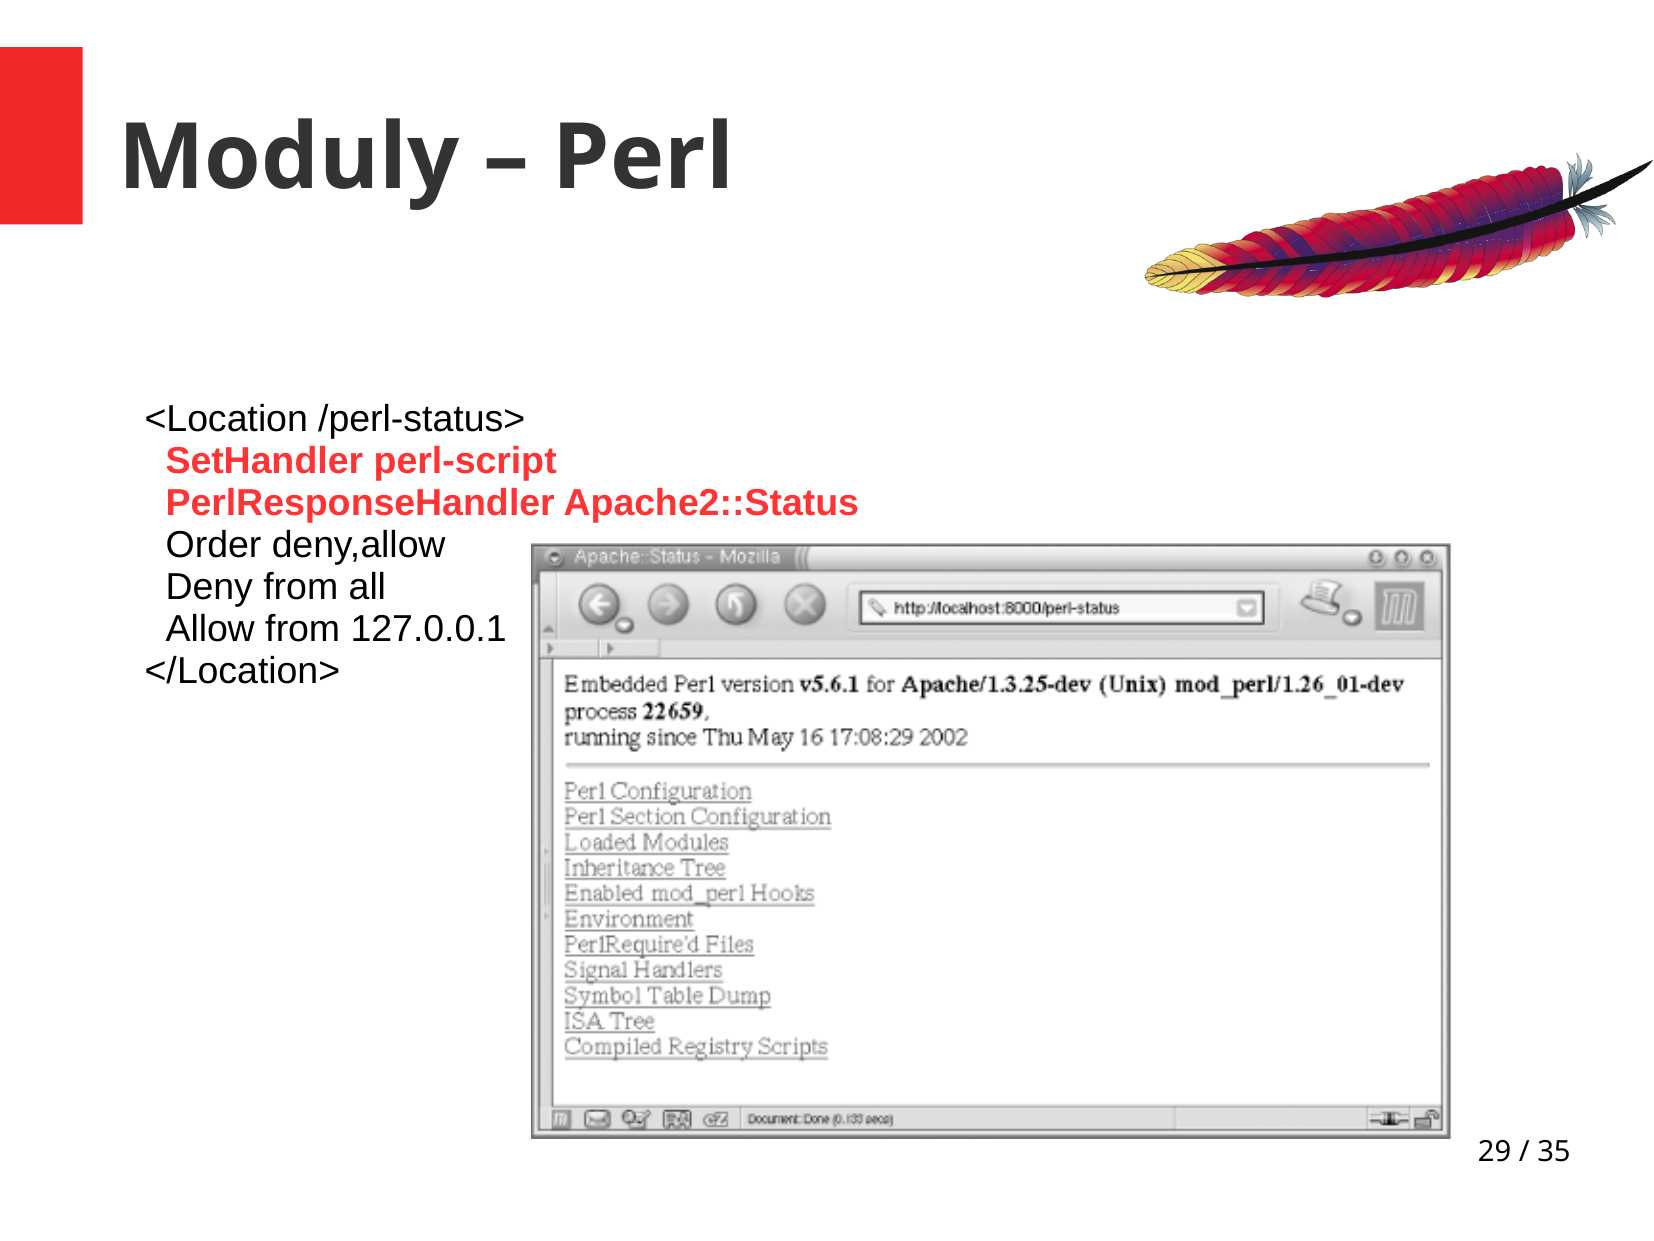

# Moduly – Perl
<Location /perl-status>
 SetHandler perl-script
 PerlResponseHandler Apache2::Status
 Order deny,allow
 Deny from all
 Allow from 127.0.0.1
</Location>
29